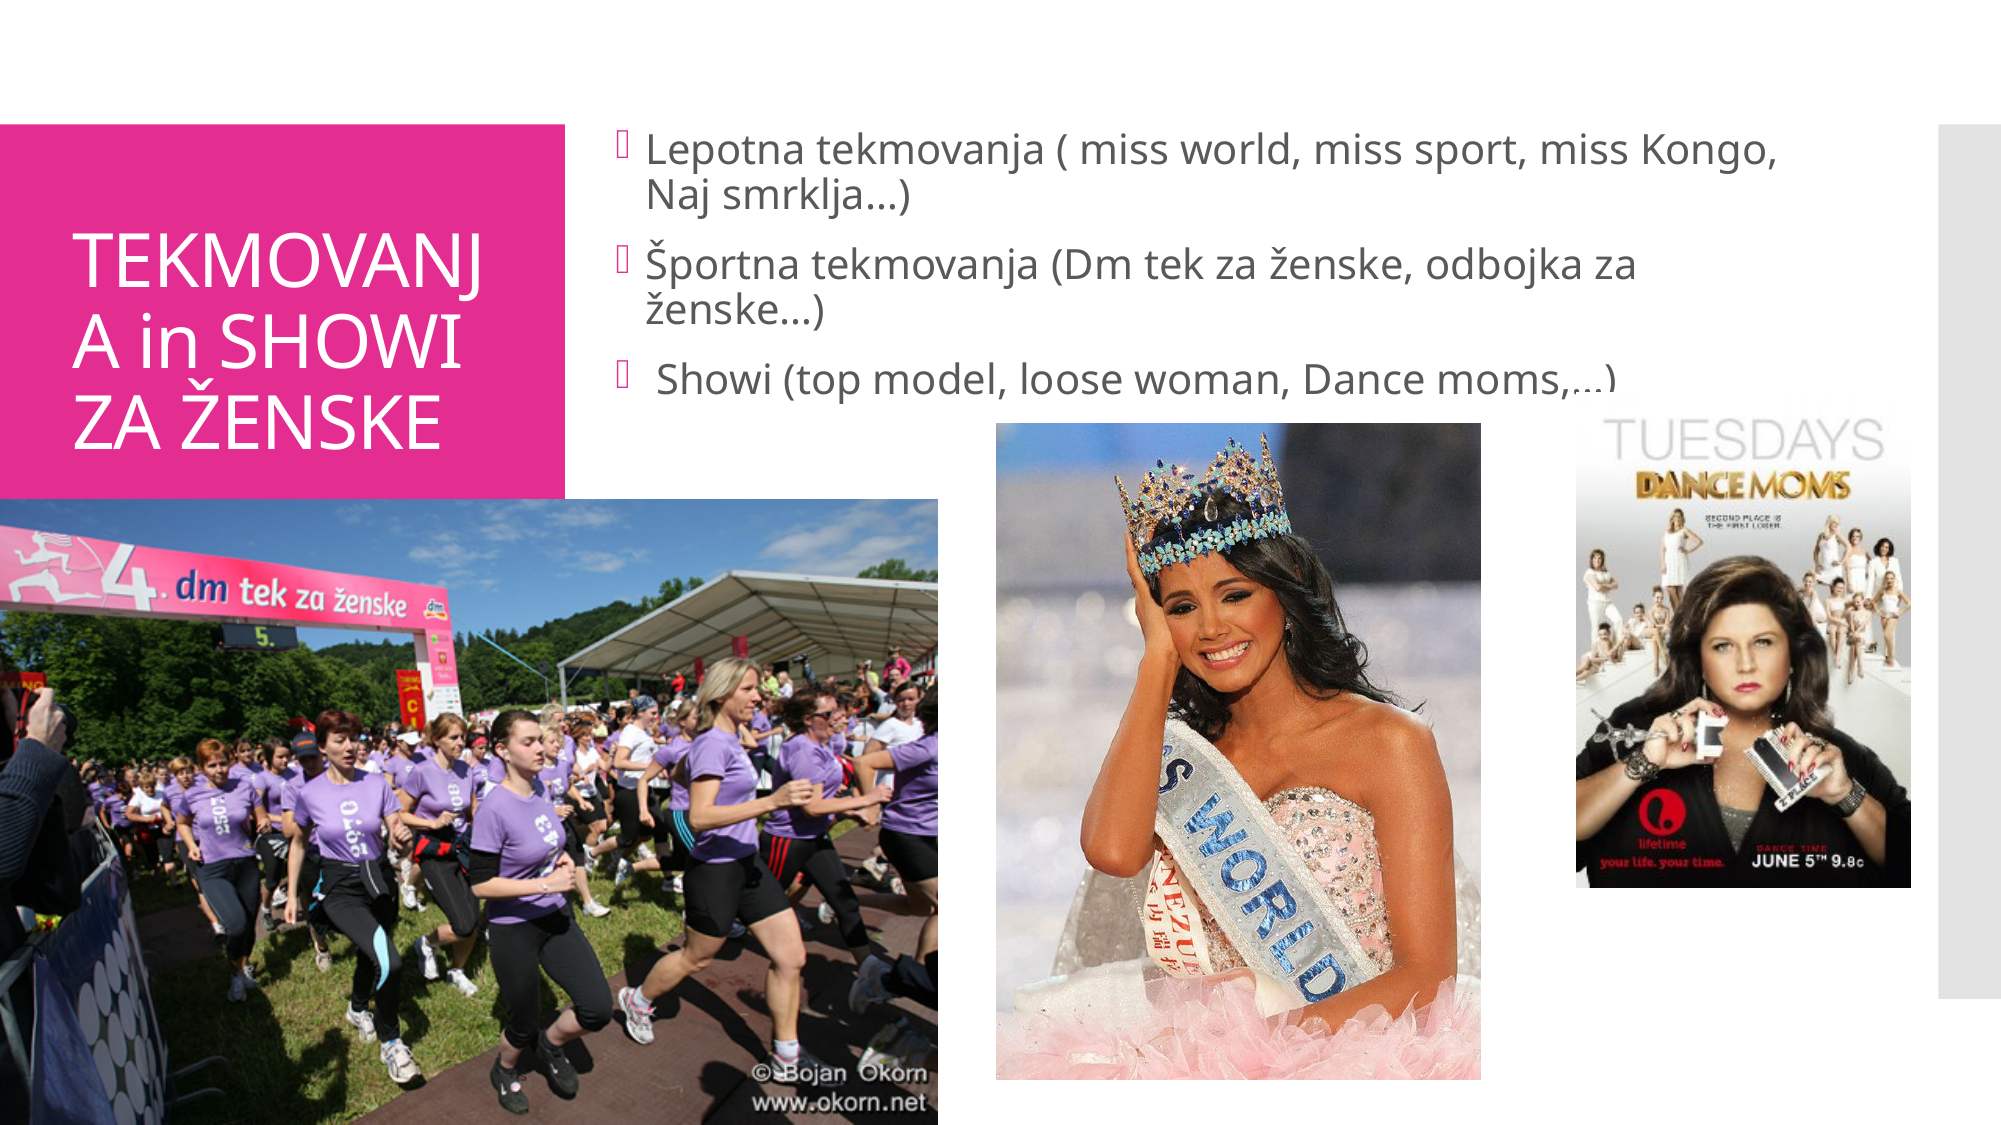

Lepotna tekmovanja ( miss world, miss sport, miss Kongo, Naj smrklja…)
Športna tekmovanja (Dm tek za ženske, odbojka za ženske…)
 Showi (top model, loose woman, Dance moms,…)
# TEKMOVANJA in SHOWI ZA ŽENSKE